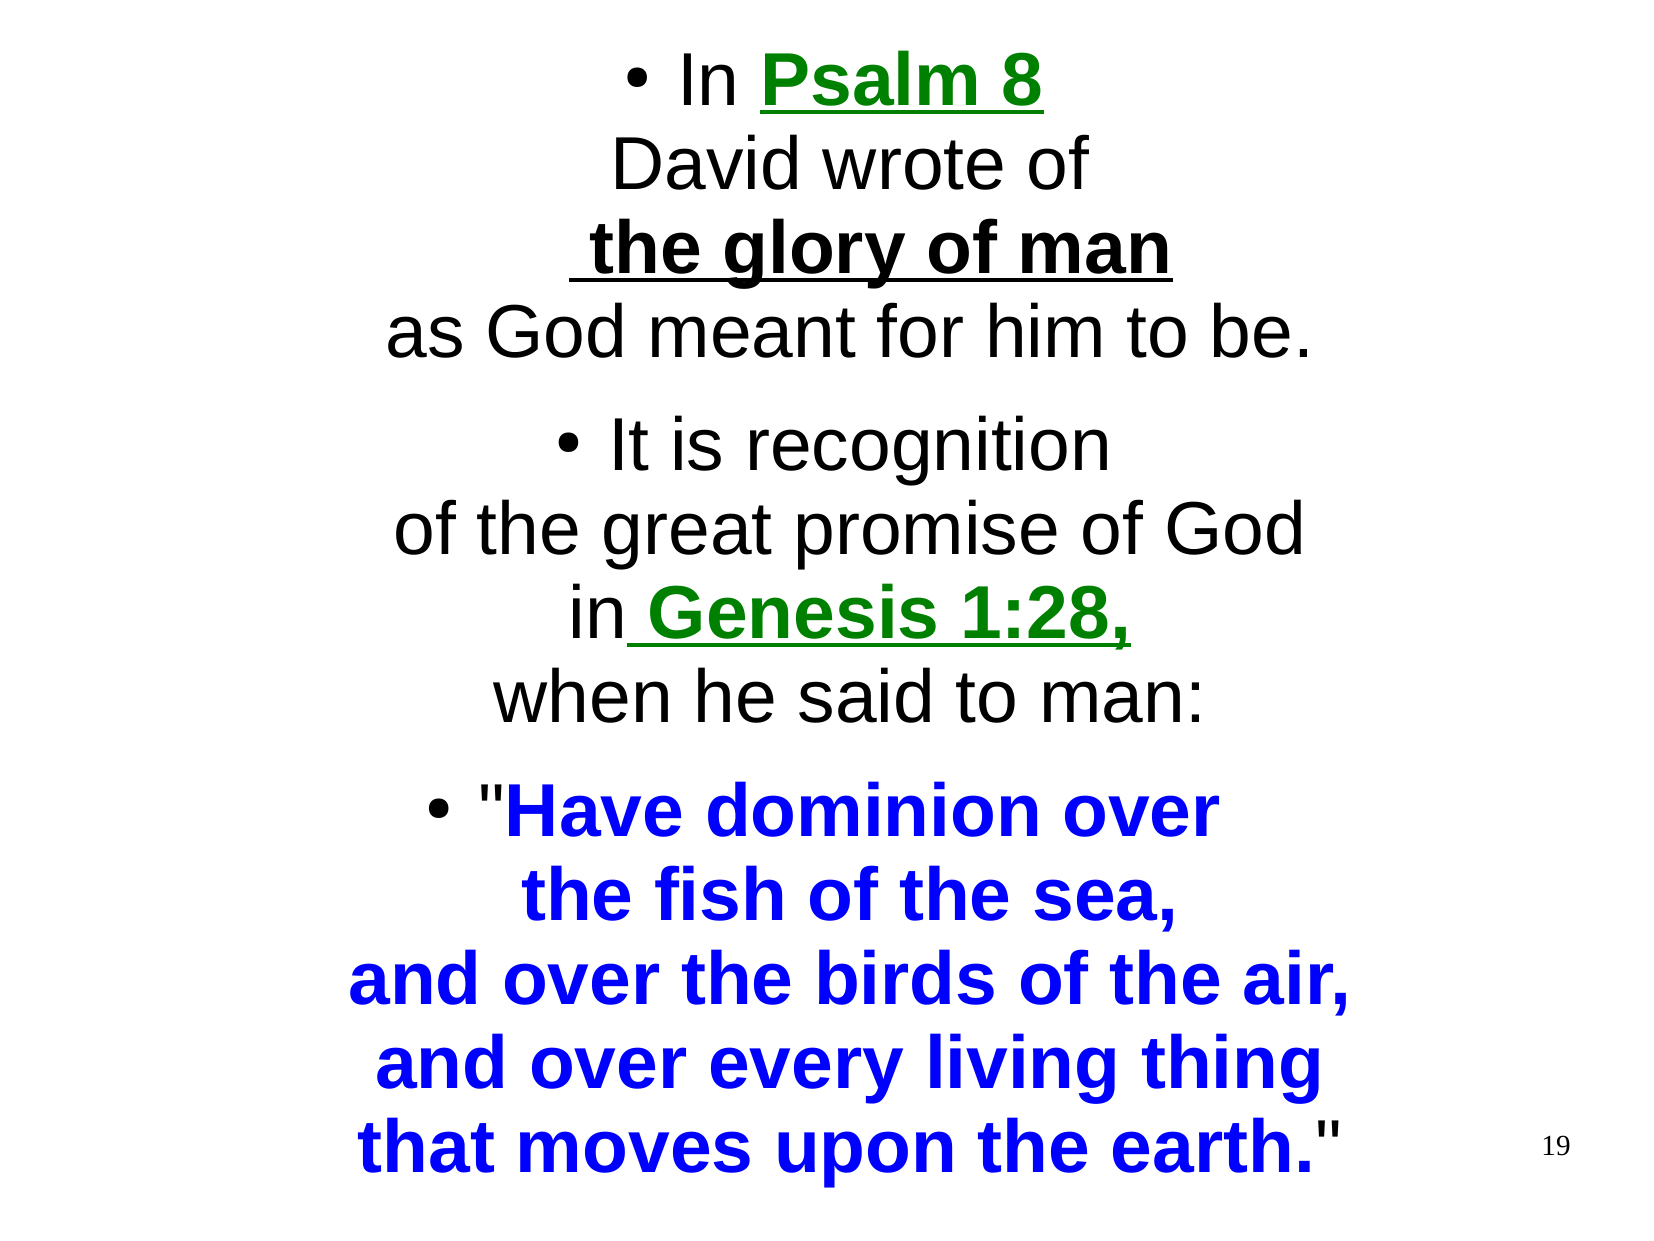

# In Psalm 8 David wrote of the glory of man as God meant for him to be.
It is recognition
of the great promise of God
in Genesis 1:28,
when he said to man:
"Have dominion over
the fish of the sea,
and over the birds of the air,
and over every living thing
that moves upon the earth."
19